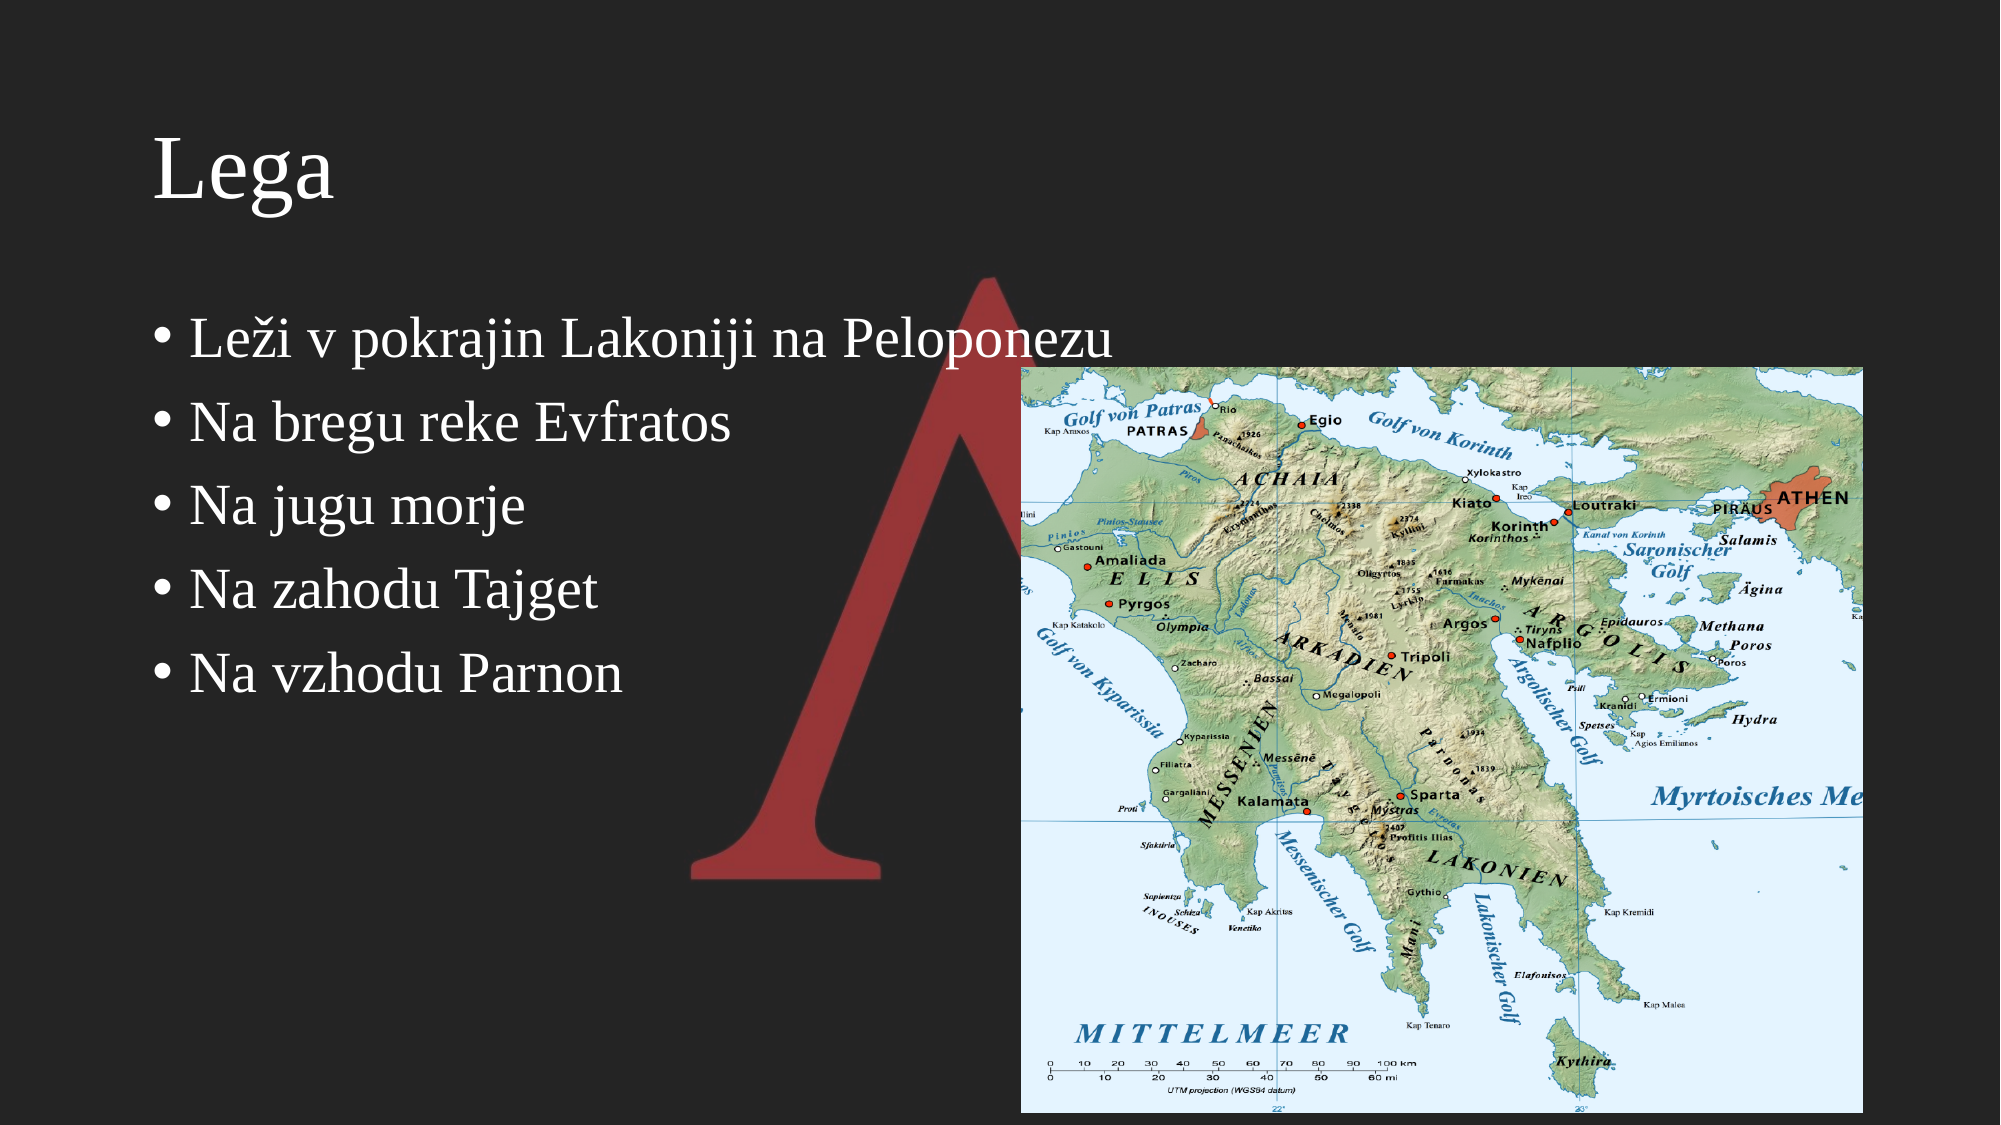

# Lega
Leži v pokrajin Lakoniji na Peloponezu
Na bregu reke Evfratos
Na jugu morje
Na zahodu Tajget
Na vzhodu Parnon